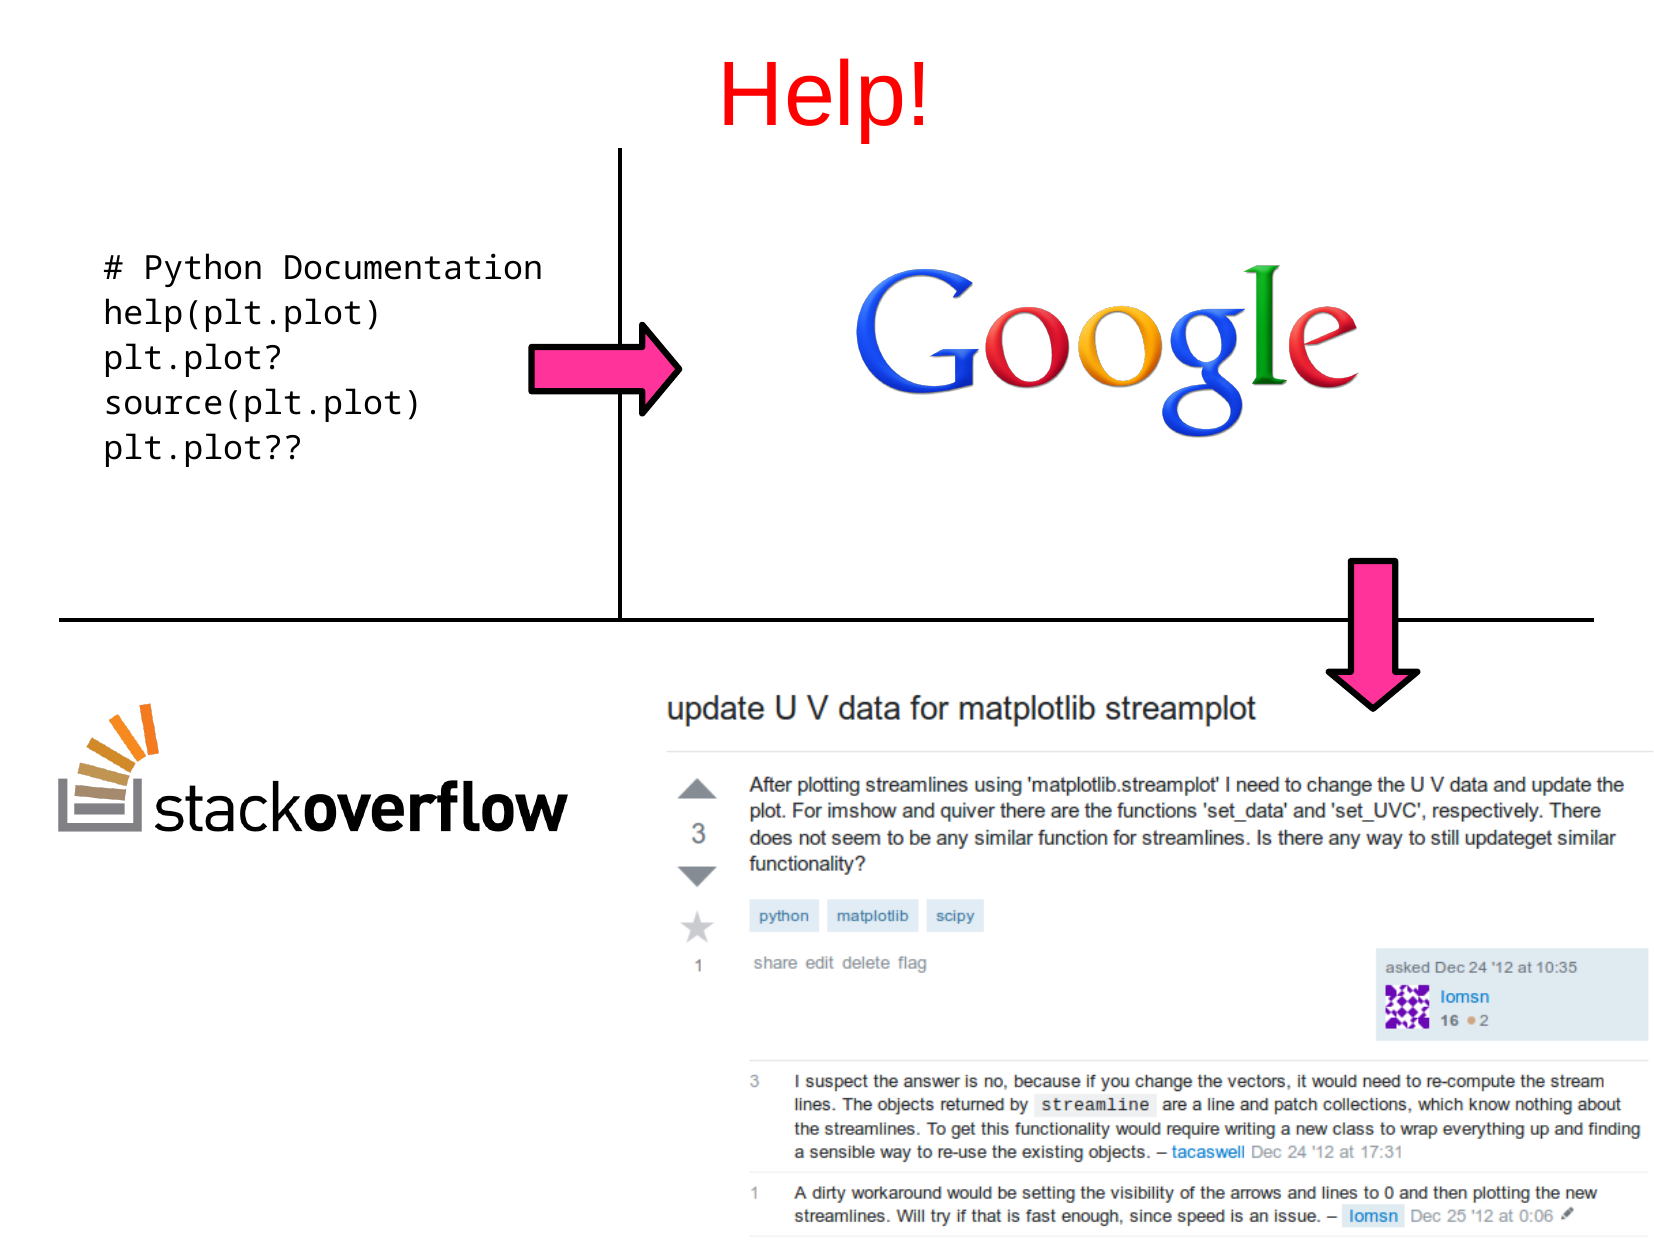

Help!
# Python Documentation
help(plt.plot)
plt.plot?
source(plt.plot)
plt.plot??